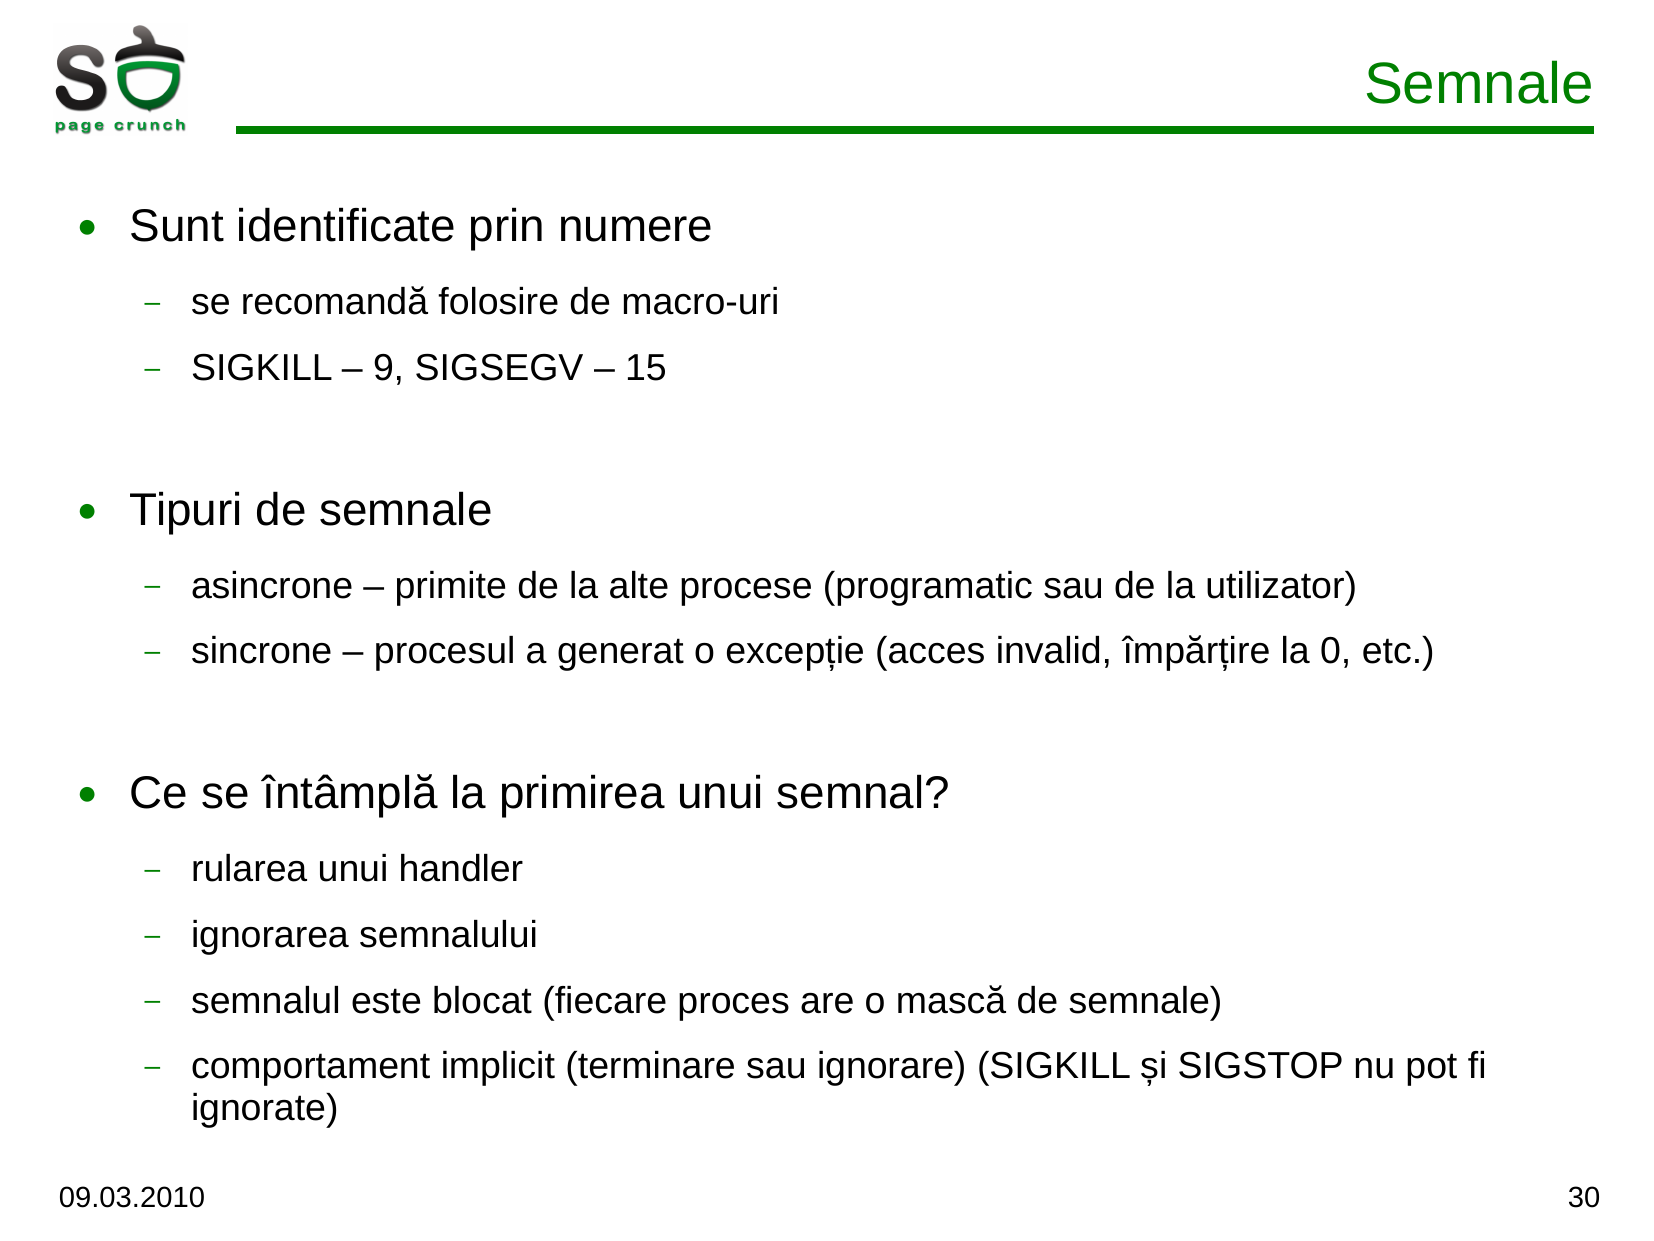

# Semnale
Sunt identificate prin numere
se recomandă folosire de macro-uri
SIGKILL – 9, SIGSEGV – 15
Tipuri de semnale
asincrone – primite de la alte procese (programatic sau de la utilizator)
sincrone – procesul a generat o excepție (acces invalid, împărțire la 0, etc.)
Ce se întâmplă la primirea unui semnal?
rularea unui handler
ignorarea semnalului
semnalul este blocat (fiecare proces are o mască de semnale)
comportament implicit (terminare sau ignorare) (SIGKILL și SIGSTOP nu pot fi ignorate)
09.03.2010
30